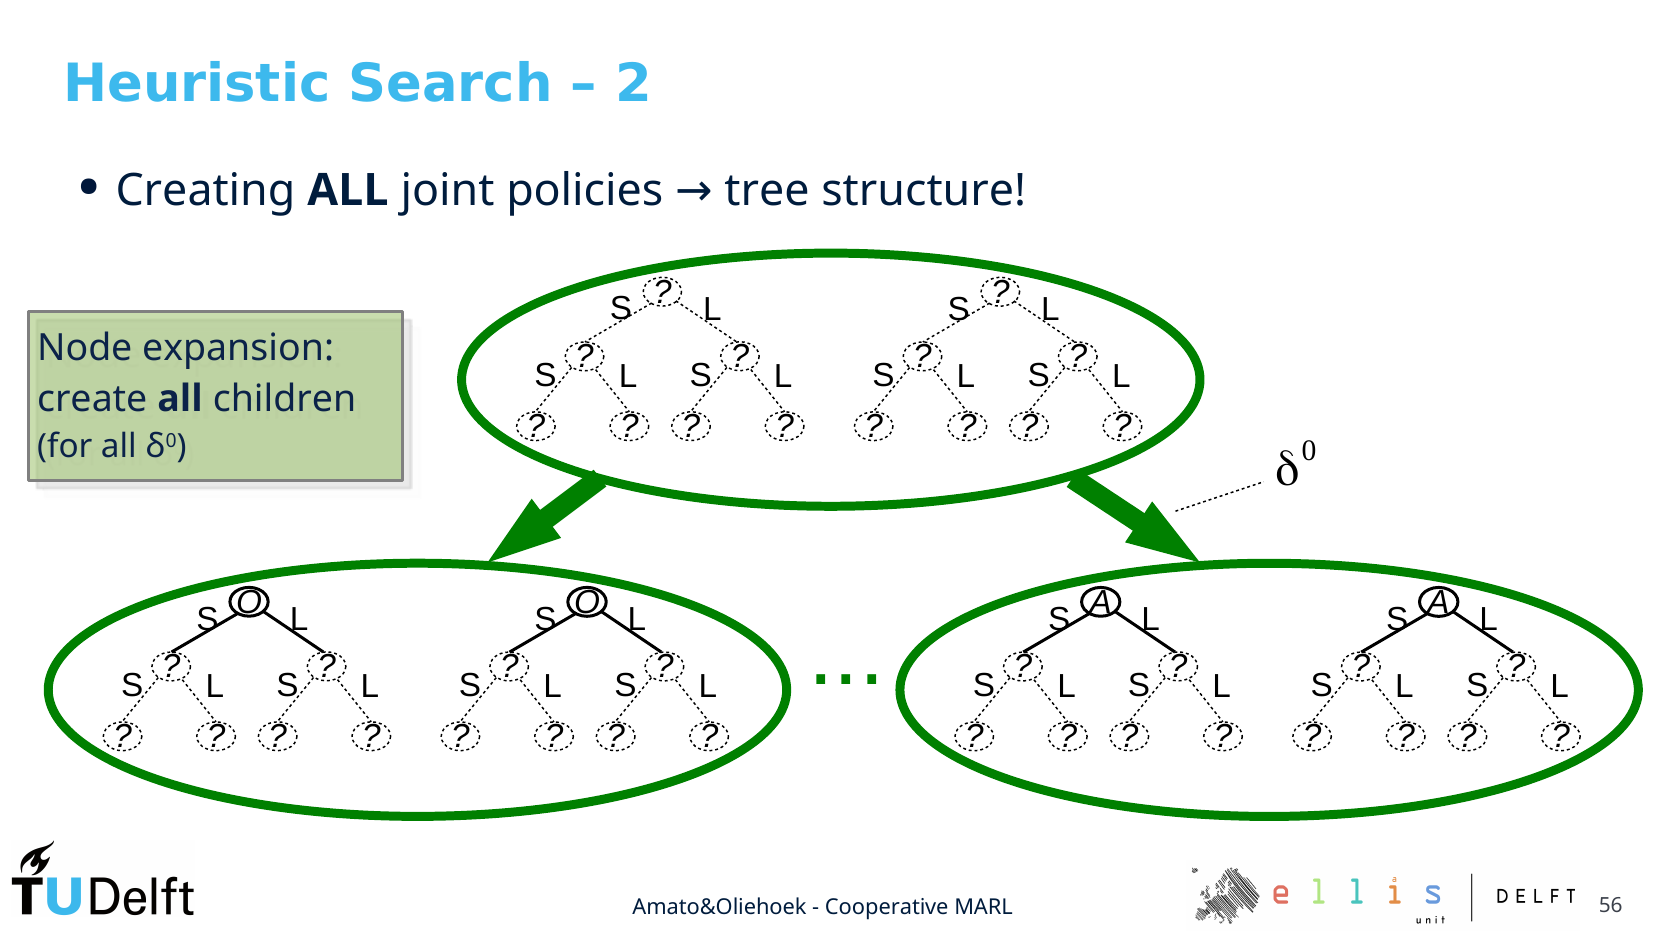

# Heuristic Search – 2
Creating ALL joint policies → tree structure!
?
S
L
?
?
S
S
L
L
?
?
?
?
?
S
L
?
?
S
S
L
L
?
?
?
?
Node expansion:
create all children
(for all δ0)
O
S
L
?
?
S
S
L
L
?
?
?
?
O
S
L
?
?
S
S
L
L
?
?
?
?
A
S
L
?
?
S
S
L
L
?
?
?
?
A
S
L
?
?
S
S
L
L
?
?
?
?
...
Amato&Oliehoek - Cooperative MARL